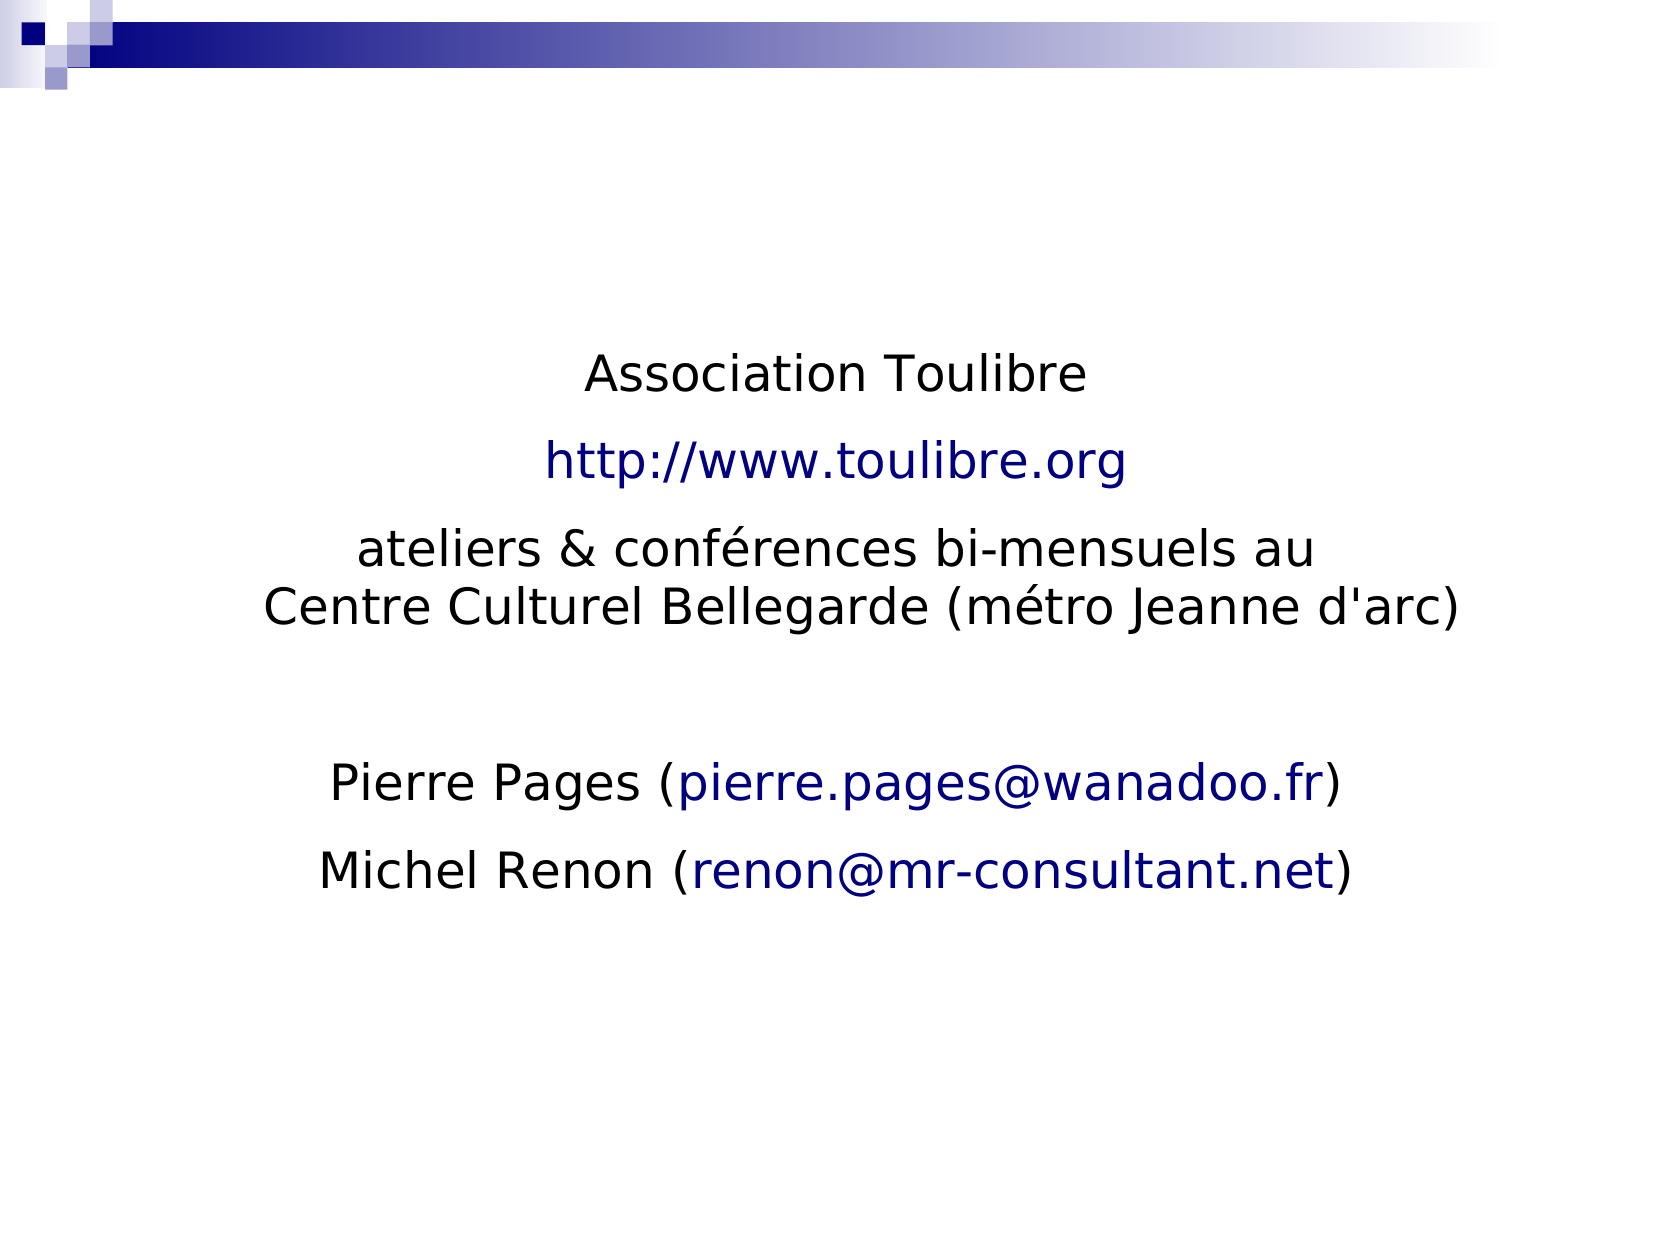

#
Association Toulibre
http://www.toulibre.org
ateliers & conférences bi-mensuels au
Centre Culturel Bellegarde (métro Jeanne d'arc)
Pierre Pages (pierre.pages@wanadoo.fr)
Michel Renon (renon@mr-consultant.net)